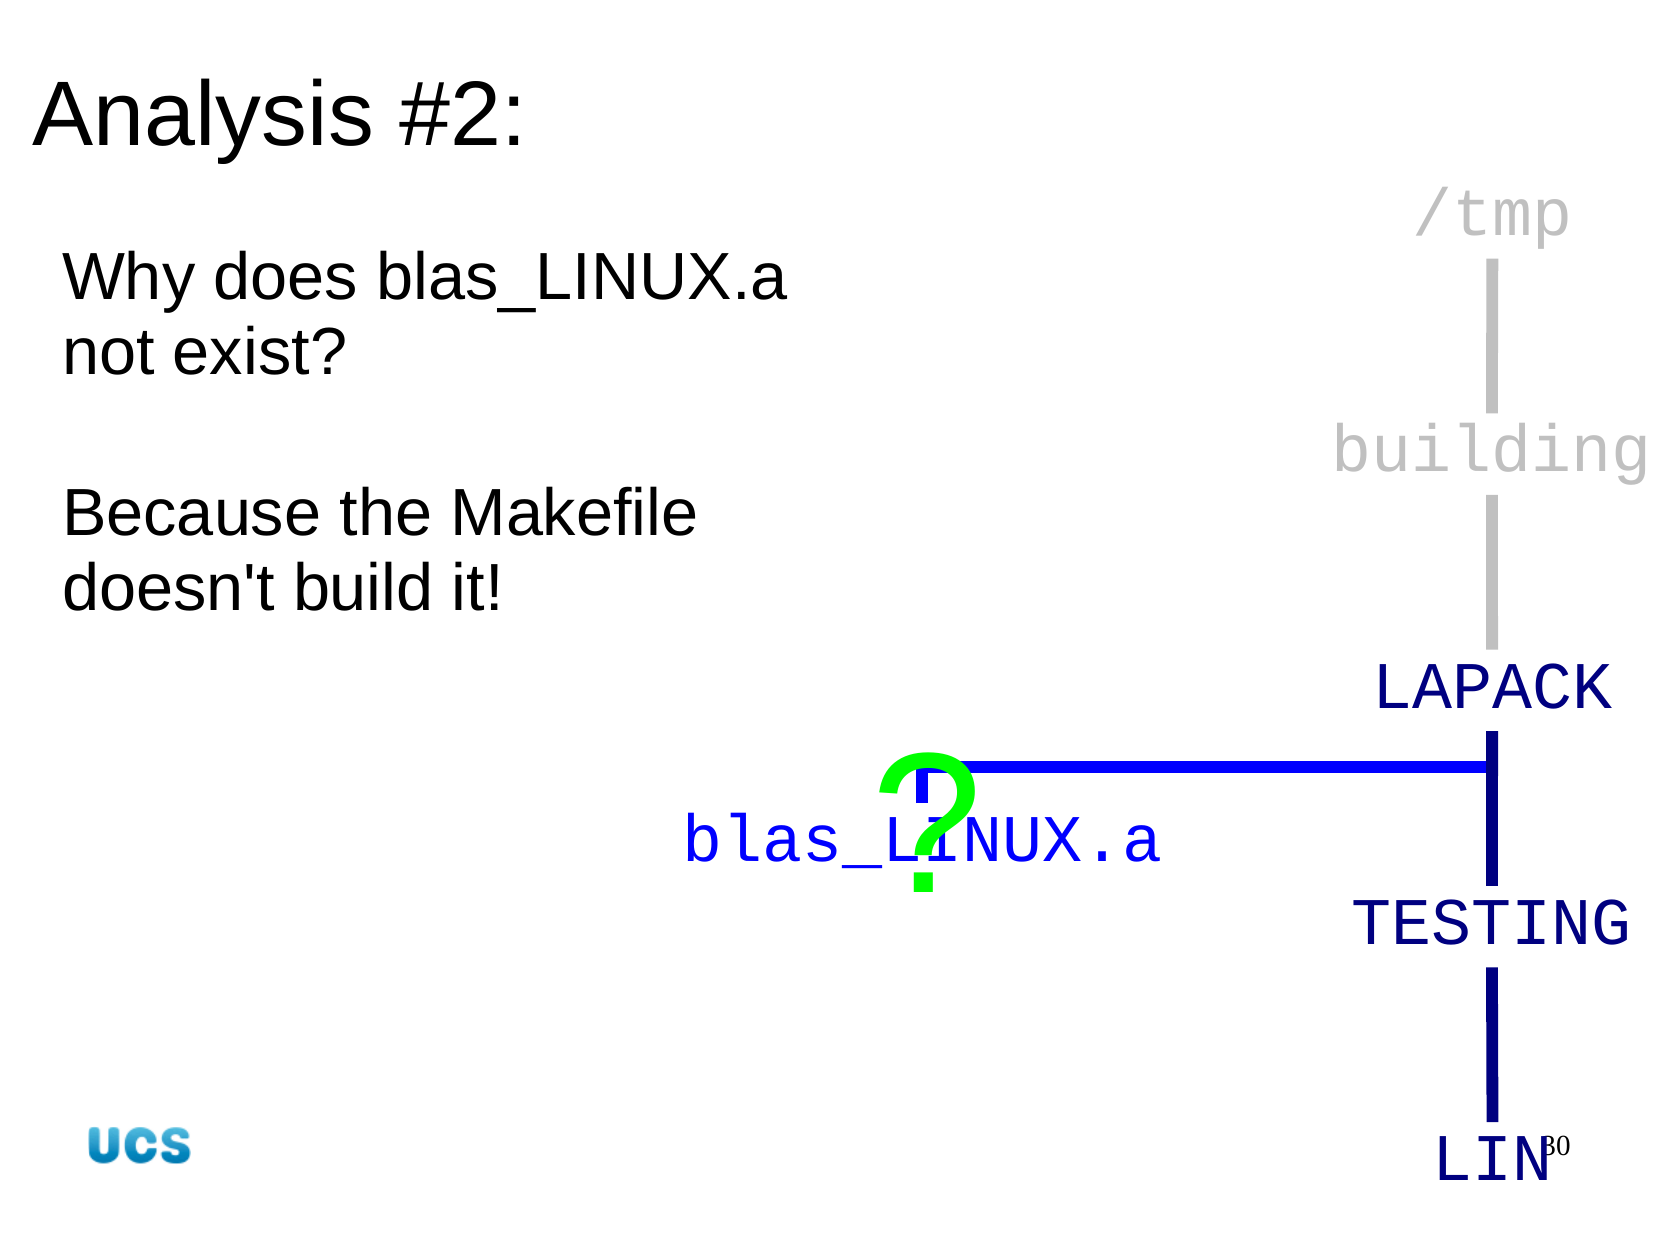

Analysis #2:
/tmp
Why does blas_LINUX.a
not exist?
building
Because the Makefile
doesn't build it!
LAPACK
?
blas_LINUX.a
TESTING
LIN
30